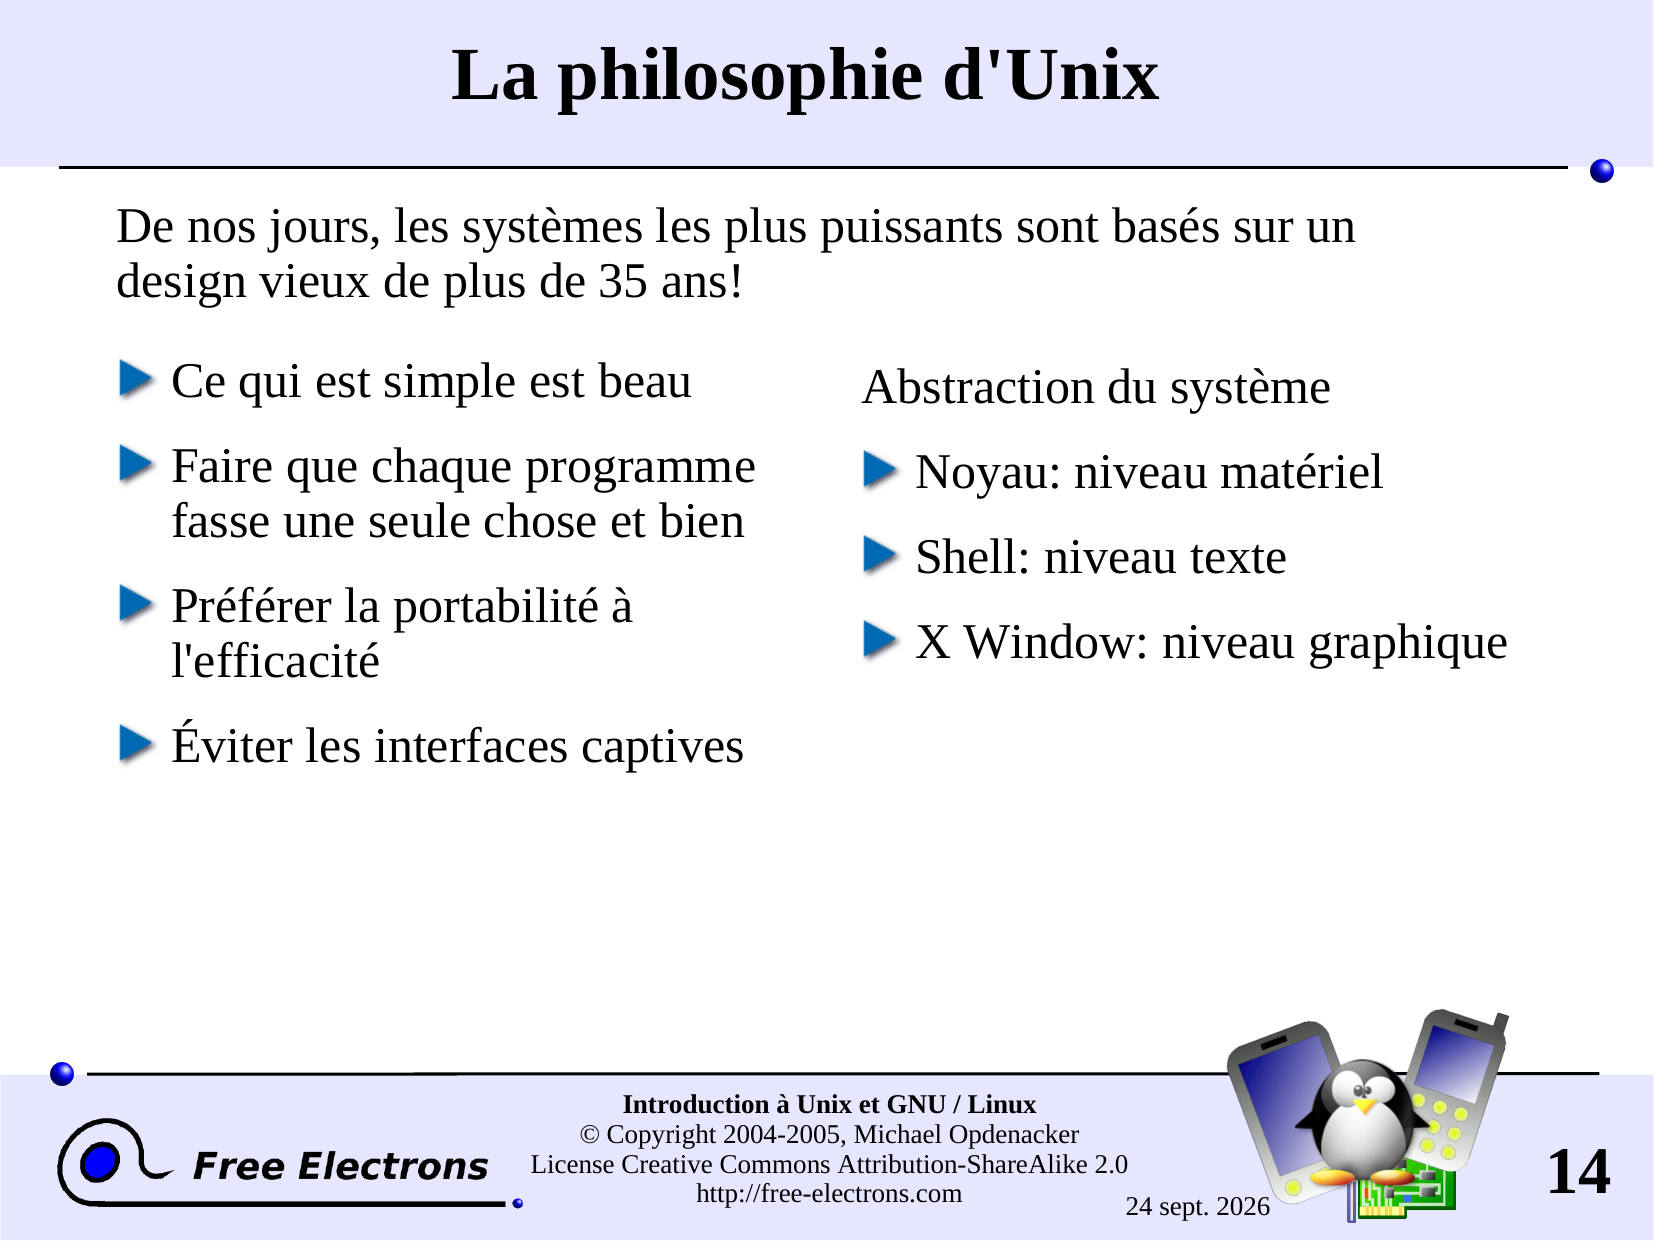

# La philosophie d'Unix
De nos jours, les systèmes les plus puissants sont basés sur un design vieux de plus de 35 ans!
Ce qui est simple est beau
Faire que chaque programme fasse une seule chose et bien
Préférer la portabilité à l'efficacité
Éviter les interfaces captives
Abstraction du système
Noyau: niveau matériel
Shell: niveau texte
X Window: niveau graphique